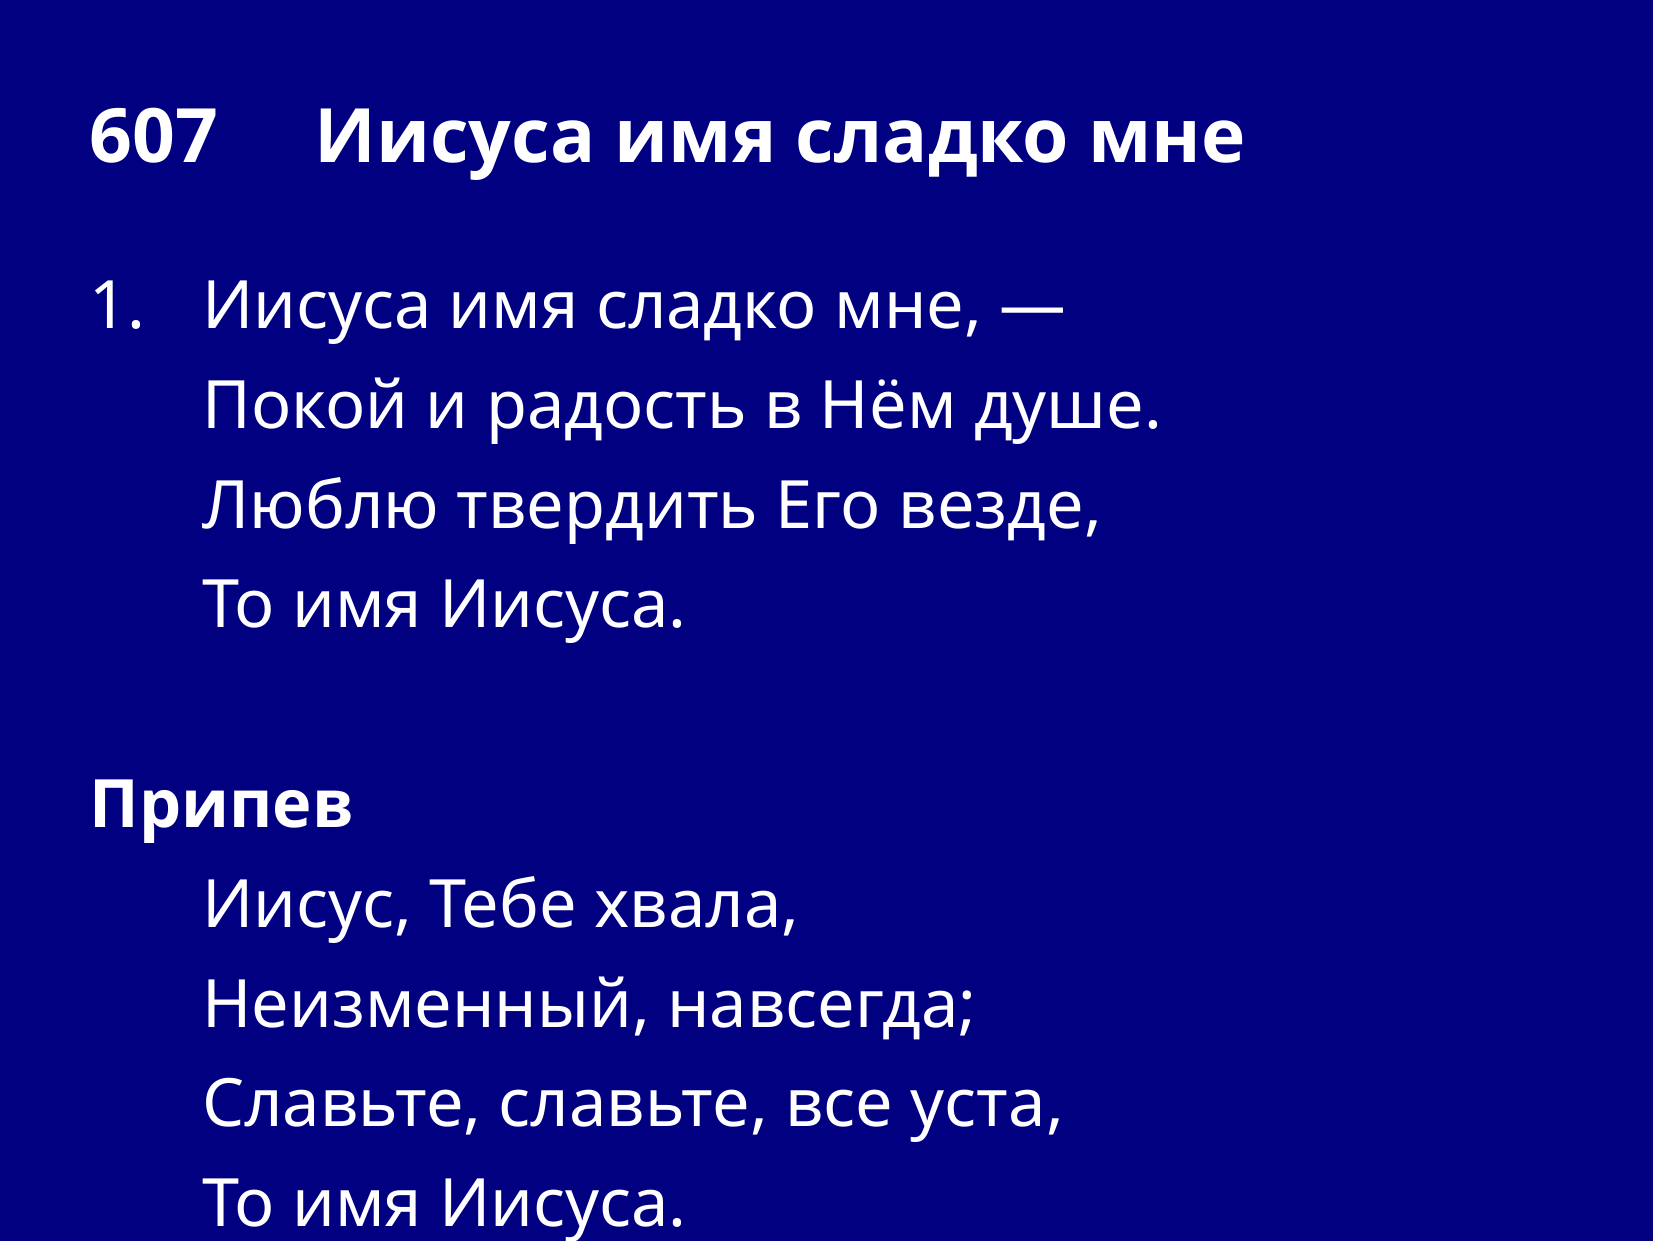

607	Иисуса имя сладко мне
1.	Иисуса имя сладко мне, —
	Покой и радость в Нём душе.
	Люблю твердить Его везде,
	То имя Иисуса.
Припев
	Иисус, Тебе хвала,
	Неизменный, навсегда;
	Славьте, славьте, все уста,
	То имя Иисуса.